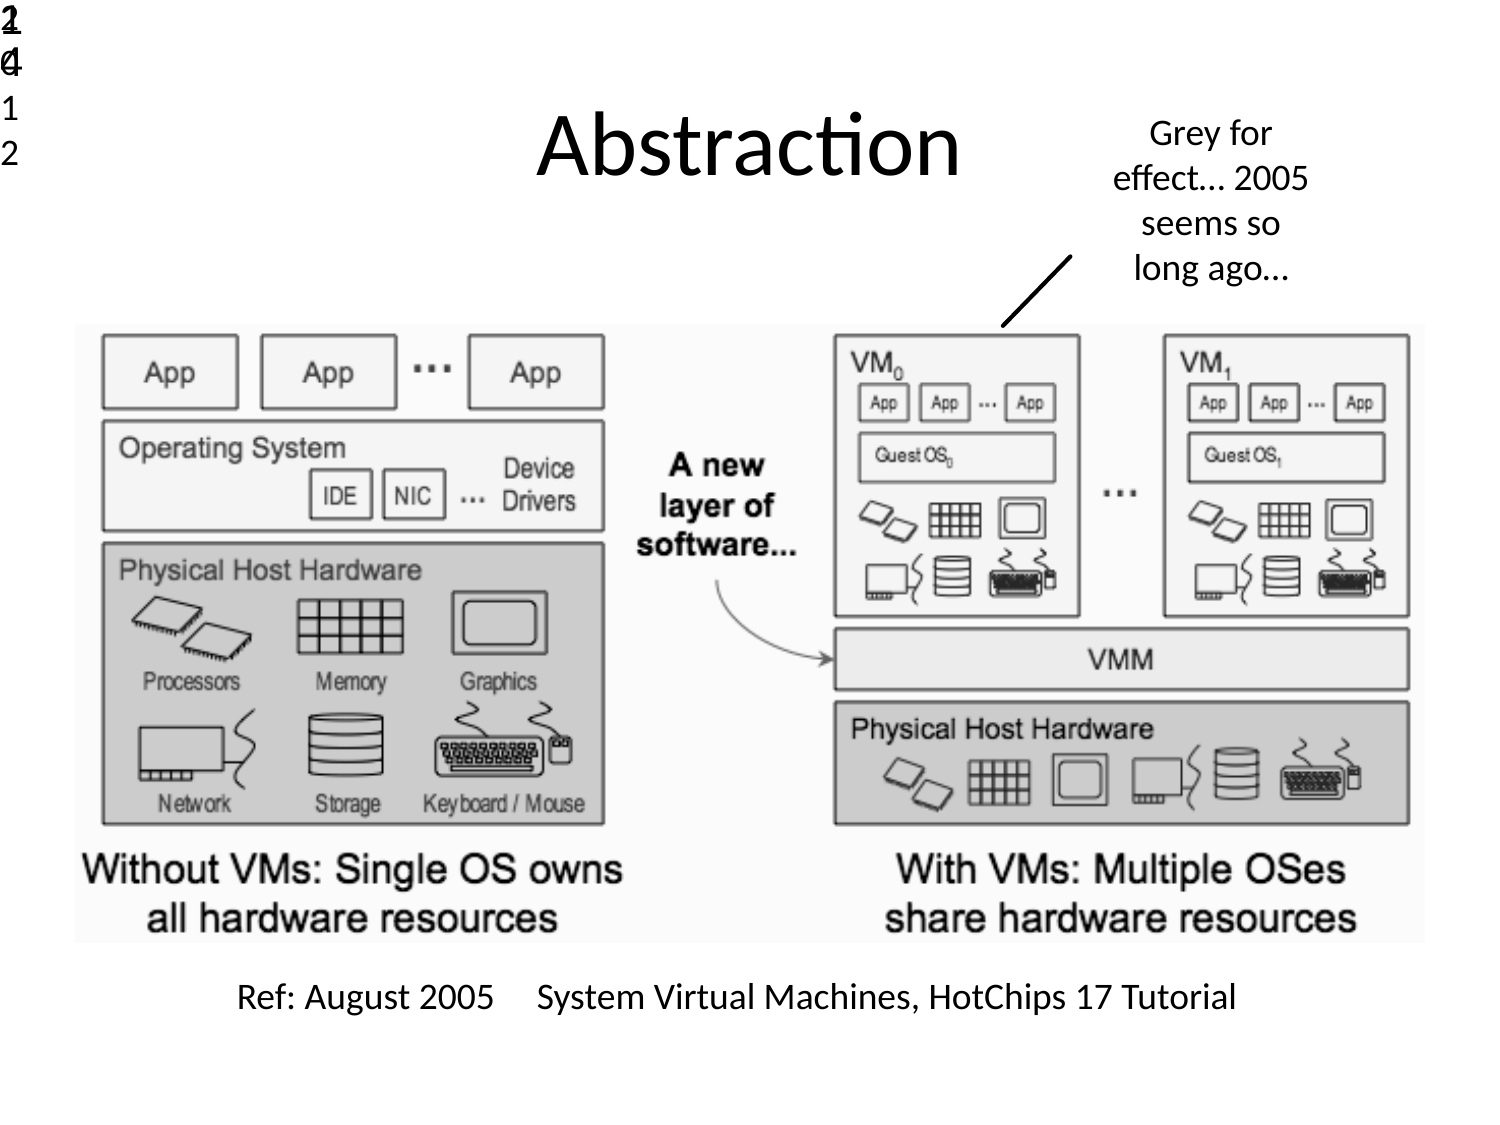

2012
# Abstraction
Grey for effect… 2005 seems so long ago…
Ref: August 2005	System Virtual Machines, HotChips 17 Tutorial